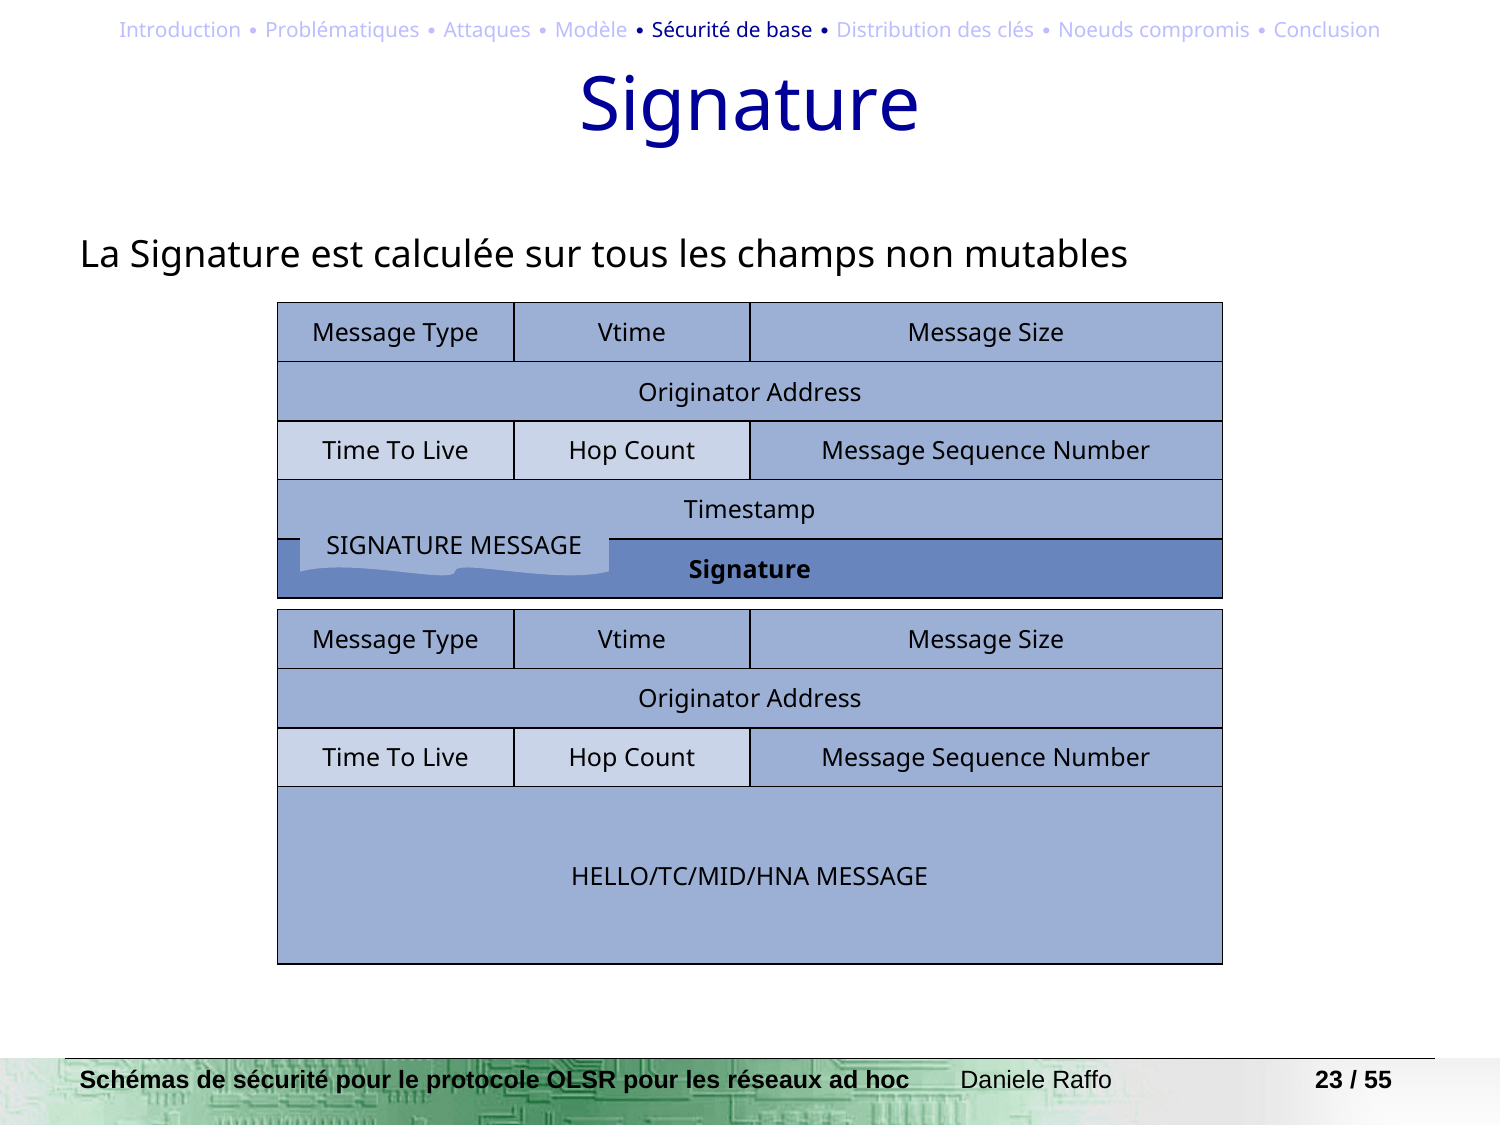

Introduction ∙ Problématiques ∙ Attaques ∙ Modèle ∙ Sécurité de base ∙ Distribution des clés ∙ Noeuds compromis ∙ Conclusion
Signature
La Signature est calculée sur tous les champs non mutables
Message Type
Vtime
Message Size
Originator Address
Time To Live
Hop Count
Message Sequence Number
Timestamp
SIGNATURE MESSAGE
Signature
Message Type
Vtime
Message Size
Originator Address
Time To Live
Hop Count
Message Sequence Number
HELLO/TC/MID/HNA MESSAGE
23
Schémas de sécurité pour le protocole OLSR pour les réseaux ad hoc Daniele Raffo